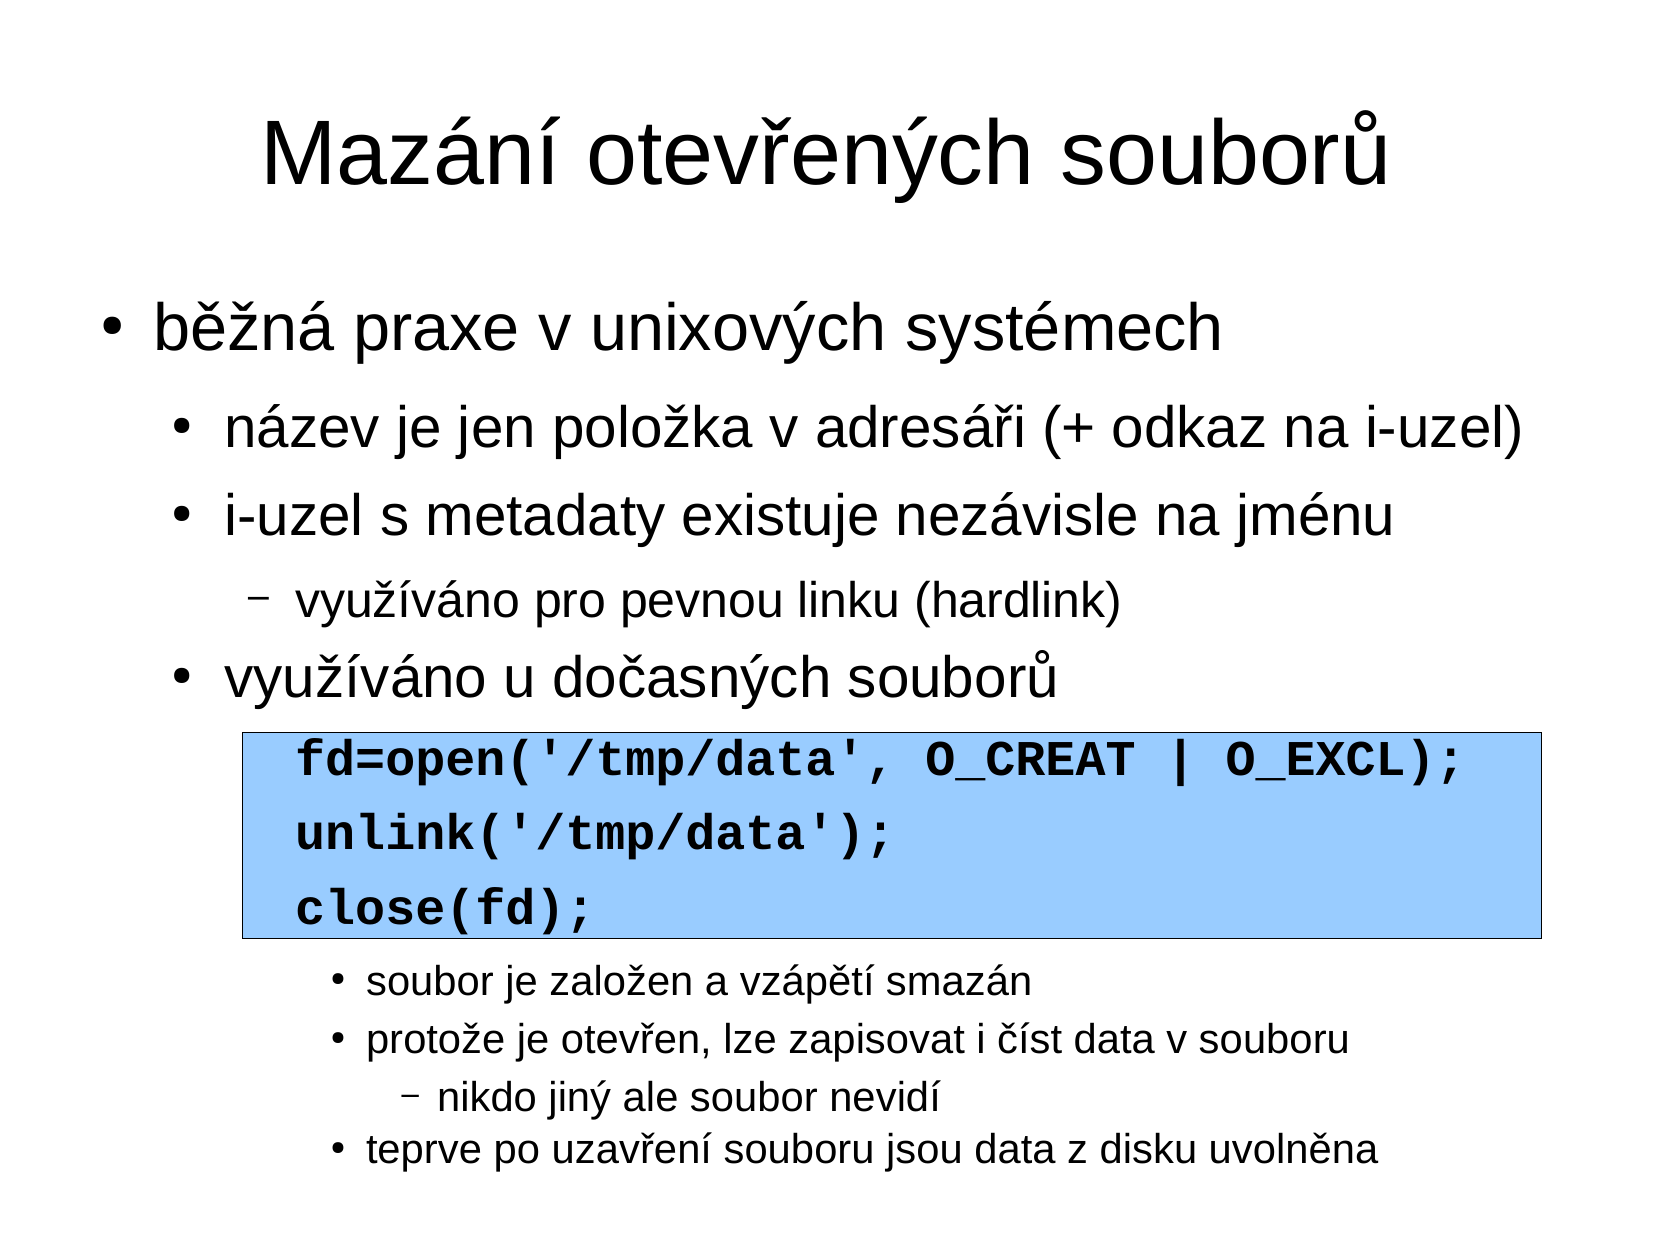

# Mazání otevřených souborů
běžná praxe v unixových systémech
název je jen položka v adresáři (+ odkaz na i-uzel)
i-uzel s metadaty existuje nezávisle na jménu
využíváno pro pevnou linku (hardlink)
využíváno u dočasných souborů
fd=open('/tmp/data', O_CREAT | O_EXCL);
unlink('/tmp/data');
close(fd);
soubor je založen a vzápětí smazán
protože je otevřen, lze zapisovat i číst data v souboru
nikdo jiný ale soubor nevidí
teprve po uzavření souboru jsou data z disku uvolněna